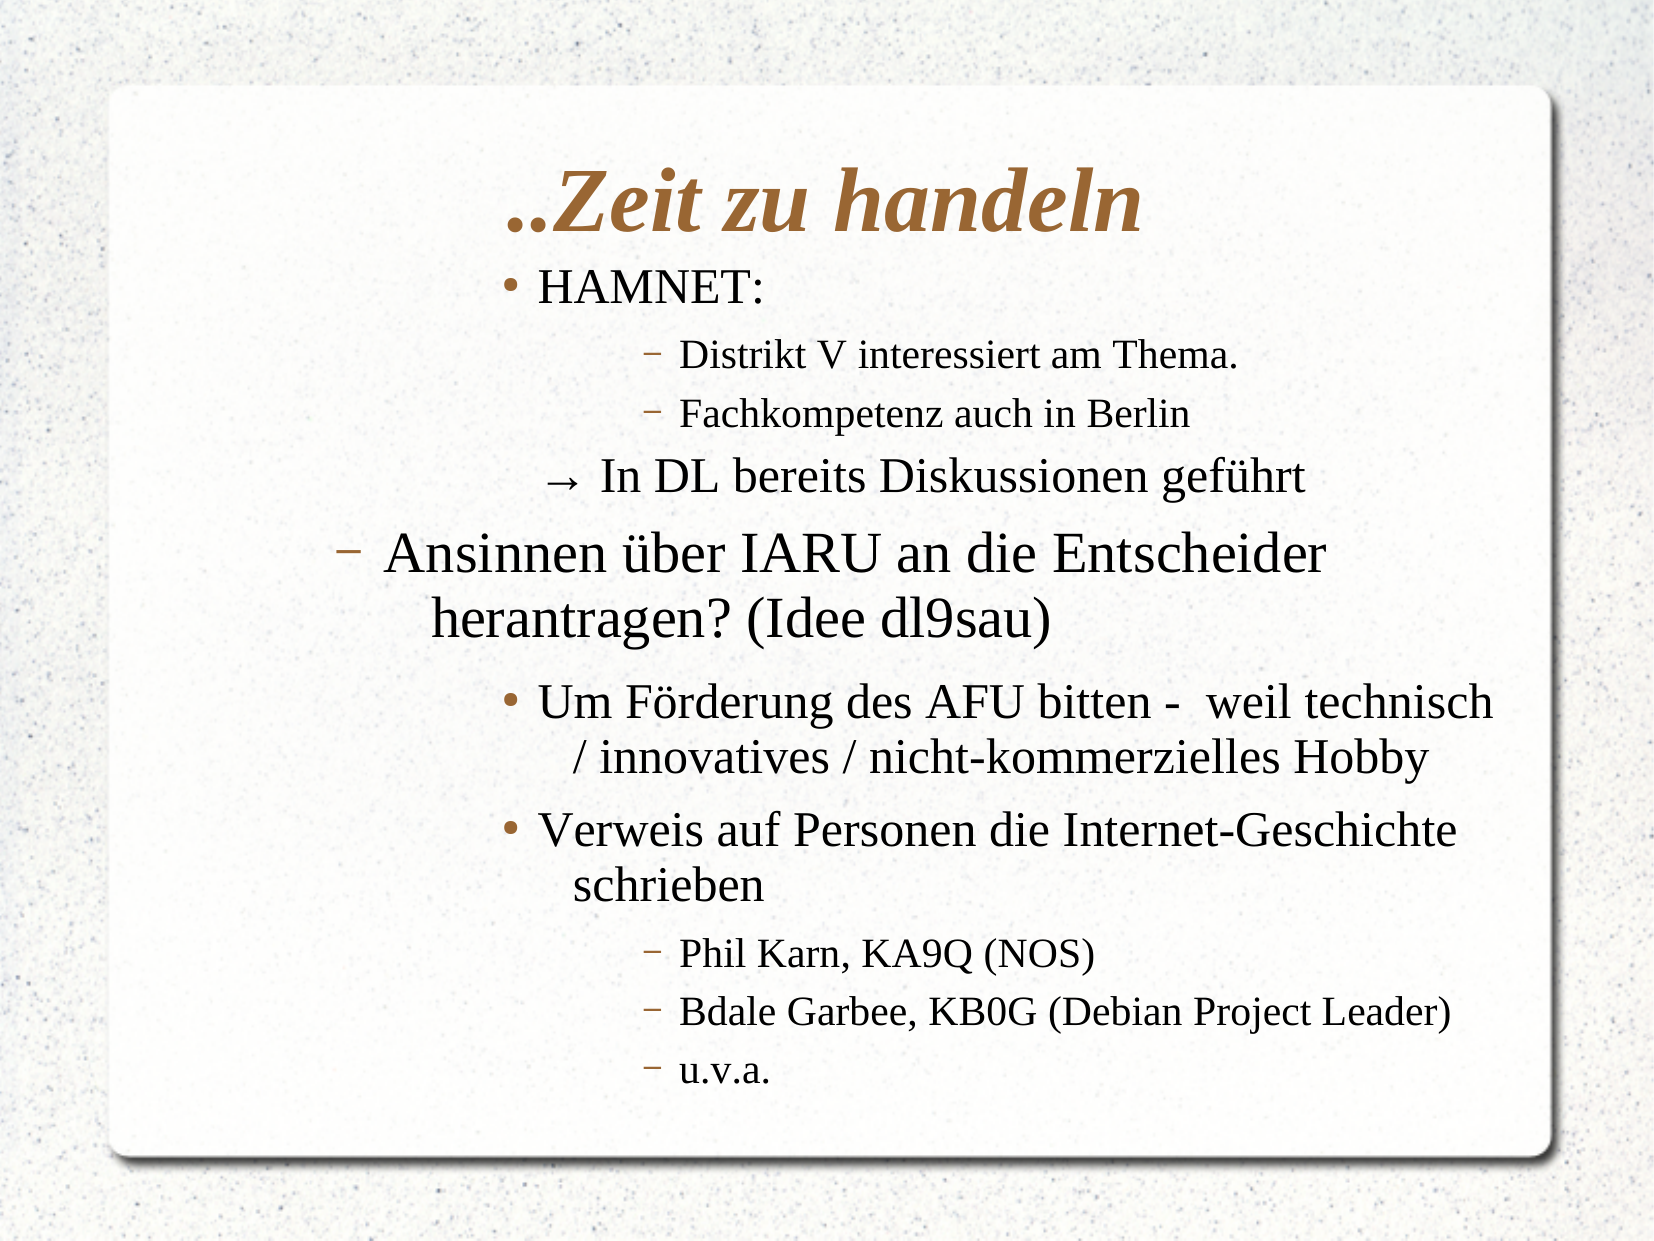

# ..Zeit zu handeln
HAMNET:
Distrikt V interessiert am Thema.
Fachkompetenz auch in Berlin
→ In DL bereits Diskussionen geführt
Ansinnen über IARU an die Entscheider herantragen? (Idee dl9sau)
Um Förderung des AFU bitten - weil technisch / innovatives / nicht-kommerzielles Hobby
Verweis auf Personen die Internet-Geschichte schrieben
Phil Karn, KA9Q (NOS)
Bdale Garbee, KB0G (Debian Project Leader)
u.v.a.